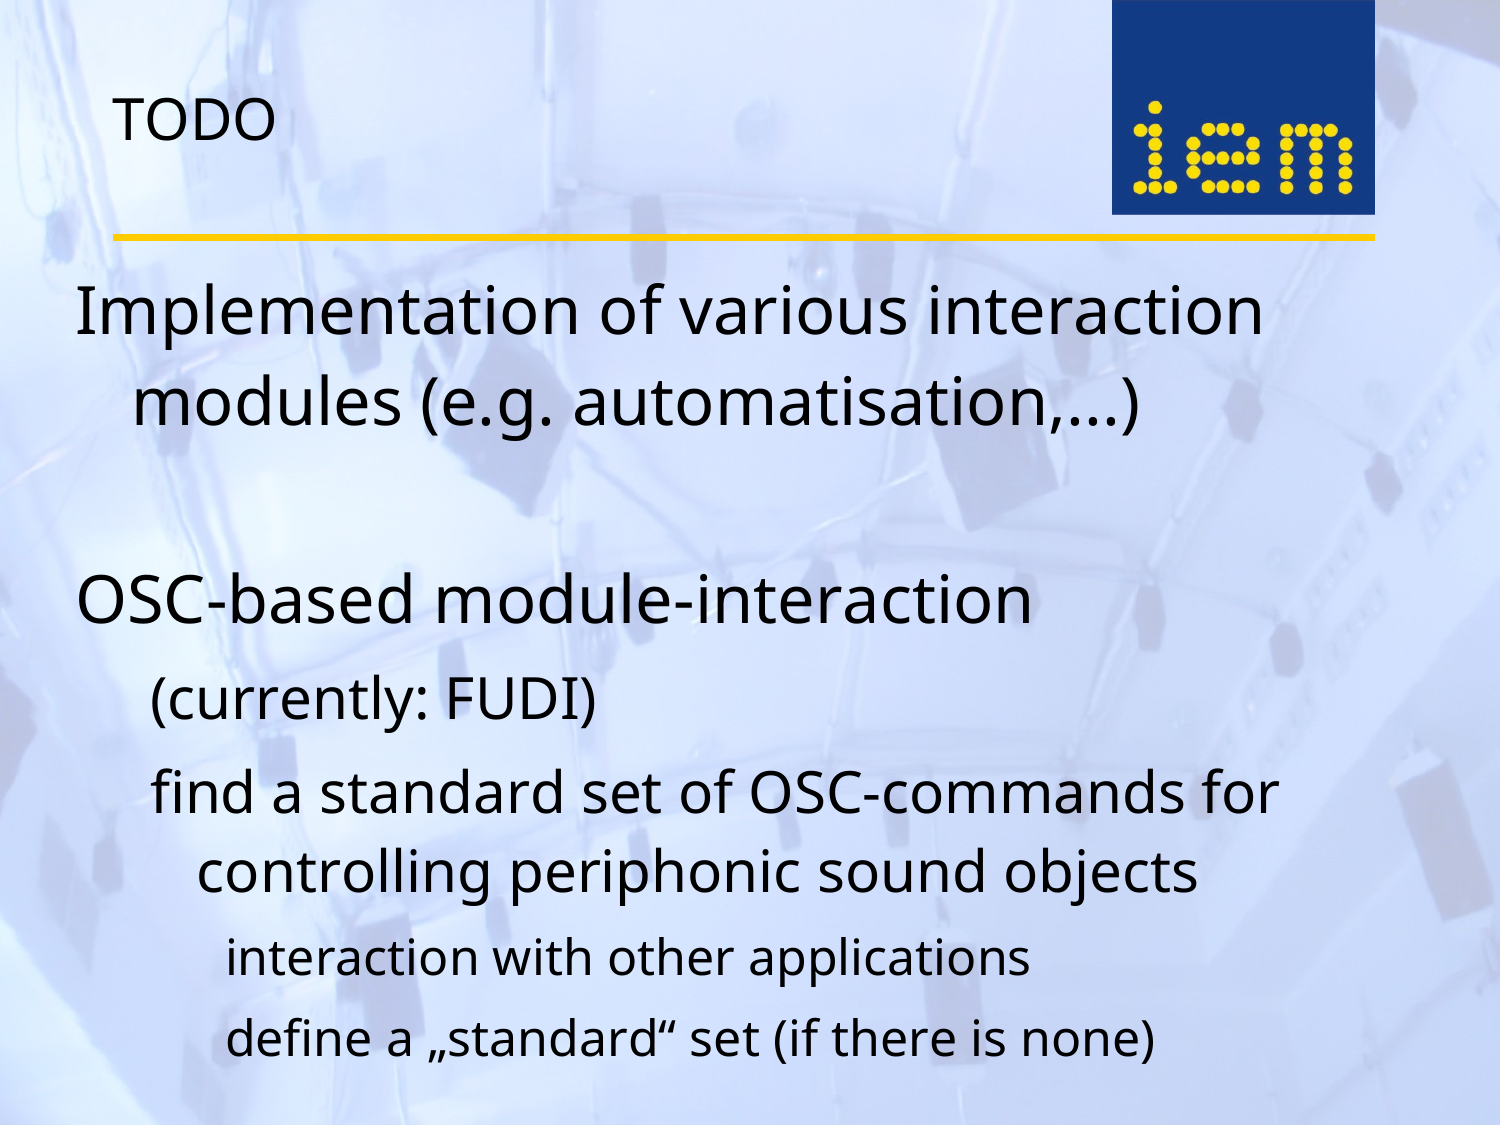

# TODO
Implementation of various interaction modules (e.g. automatisation,...)
OSC-based module-interaction
(currently: FUDI)
find a standard set of OSC-commands for controlling periphonic sound objects
interaction with other applications
define a „standard“ set (if there is none)